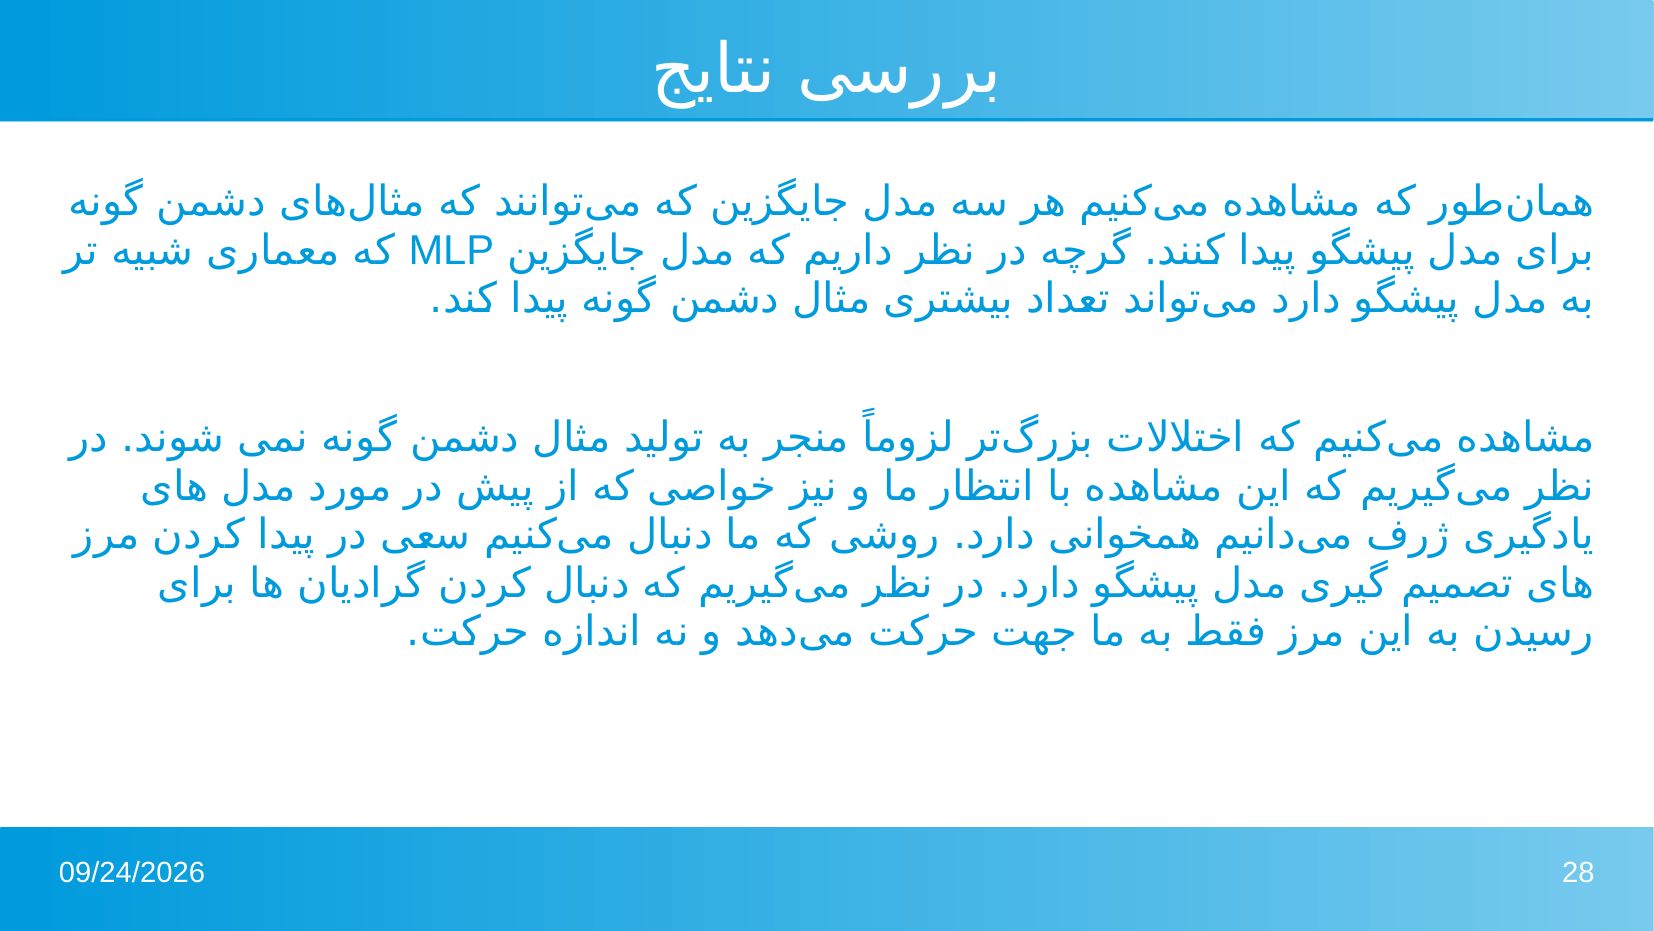

# بررسی نتایج
همان‌طور که مشاهده می‌کنیم هر سه مدل جایگزین که می‌توانند که مثال‌های دشمن گونه برای مدل پیشگو پیدا کنند. گرچه در نظر داریم که مدل جایگزین MLP که معماری شبیه تر به مدل پیشگو دارد می‌تواند تعداد بیشتری مثال دشمن گونه پیدا کند.
مشاهده می‌کنیم که اختلالات بزرگ‌تر لزوماً منجر به تولید مثال دشمن گونه نمی شوند. در نظر می‌گیریم که این مشاهده با انتظار ما و نیز خواصی که از پیش در مورد مدل های یادگیری ژرف می‌دانیم همخوانی دارد. روشی که ما دنبال می‌کنیم سعی در پیدا کردن مرز های تصمیم گیری مدل پیشگو دارد. در نظر می‌گیریم که دنبال کردن گرادیان ها برای رسیدن به این مرز فقط به ما جهت حرکت می‌دهد و نه اندازه حرکت.
28